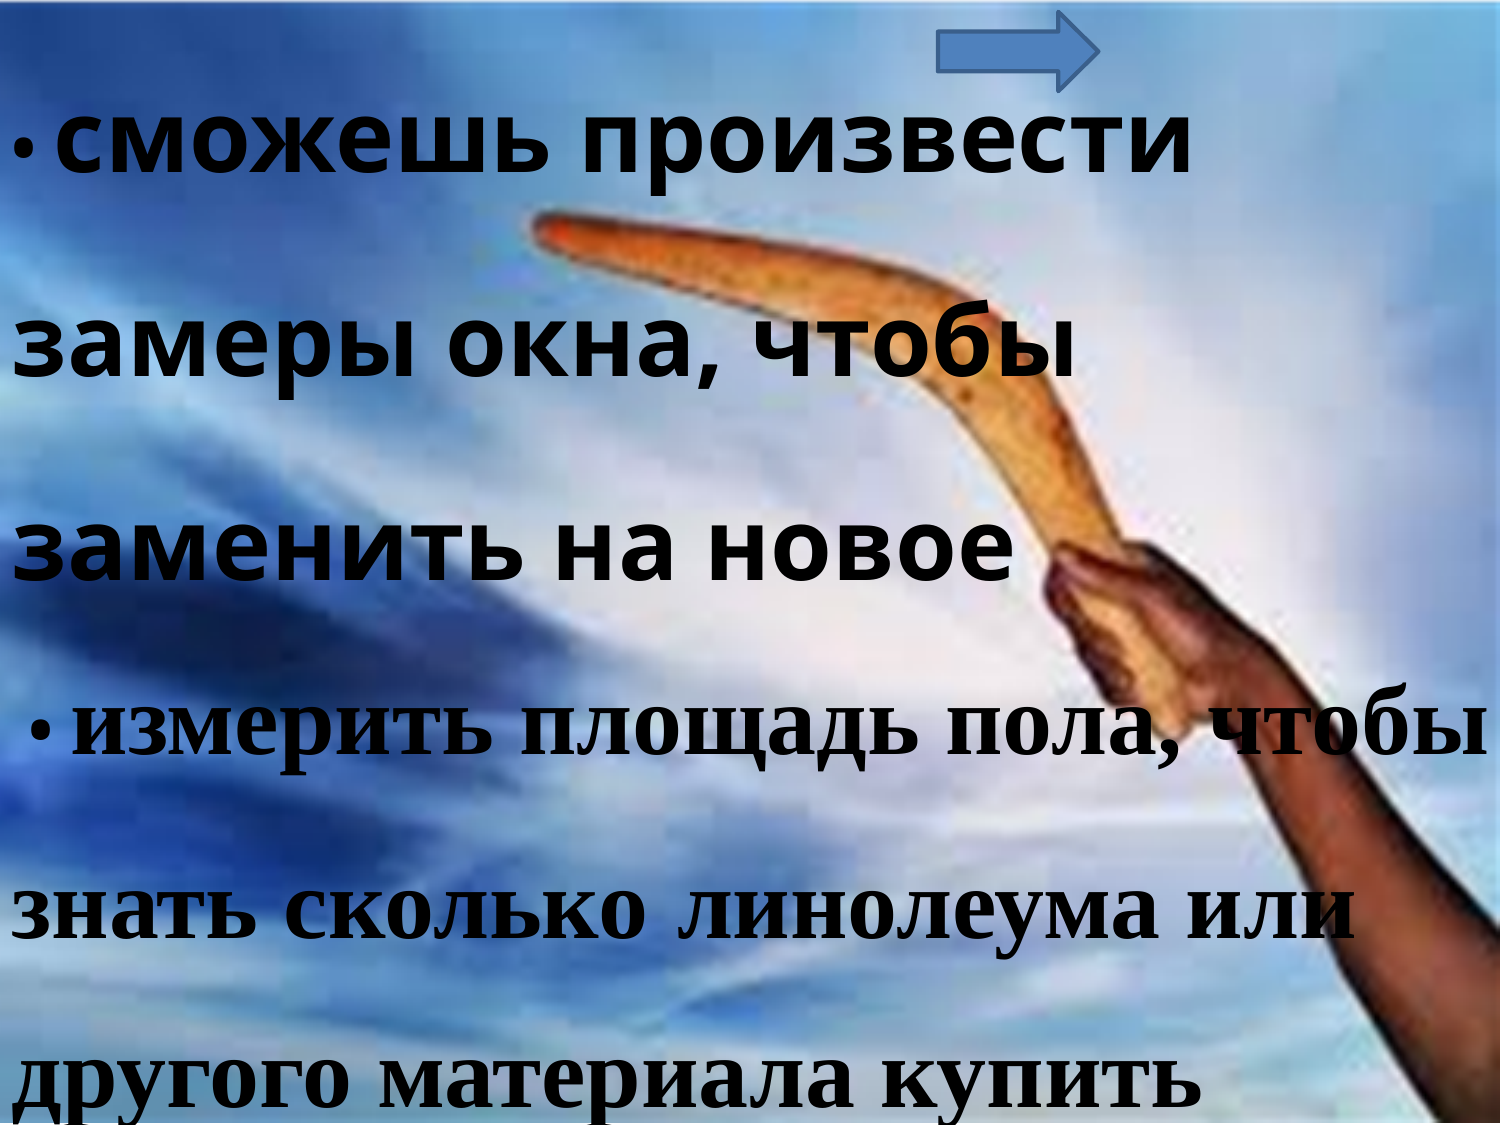

Научился измерять
• сможешь произвести замеры окна, чтобы заменить на новое
 • измерить площадь пола, чтобы знать сколько линолеума или другого материала купить
•узнать свой рост, длину шага ...
#